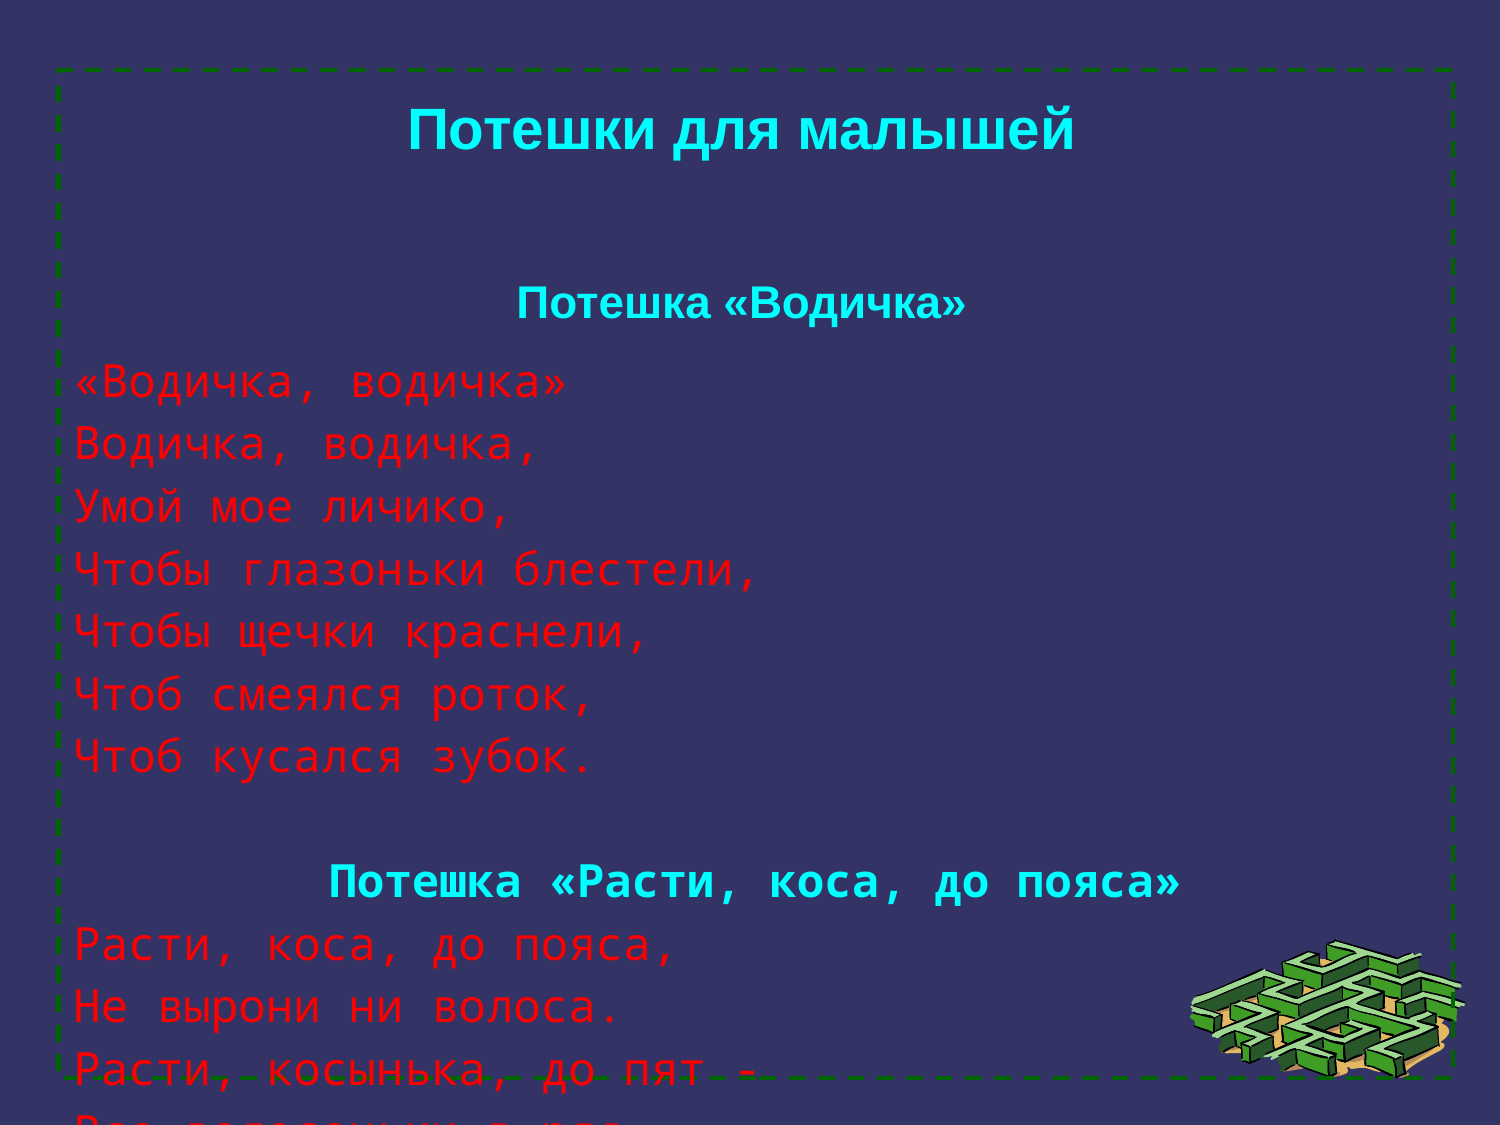

Потешки для малышей
Потешка «Водичка»
«Водичка, водичка»
Водичка, водичка,
Умой мое личико,
Чтобы глазоньки блестели,
Чтобы щечки краснели,
Чтоб смеялся роток,
Чтоб кусался зубок.
 Потешка «Расти, коса, до пояса»
Расти, коса, до пояса,
Не вырони ни волоса.
Расти, косынька, до пят -
Все волосоньки в ряд.
Расти, коса, не путайся -
#